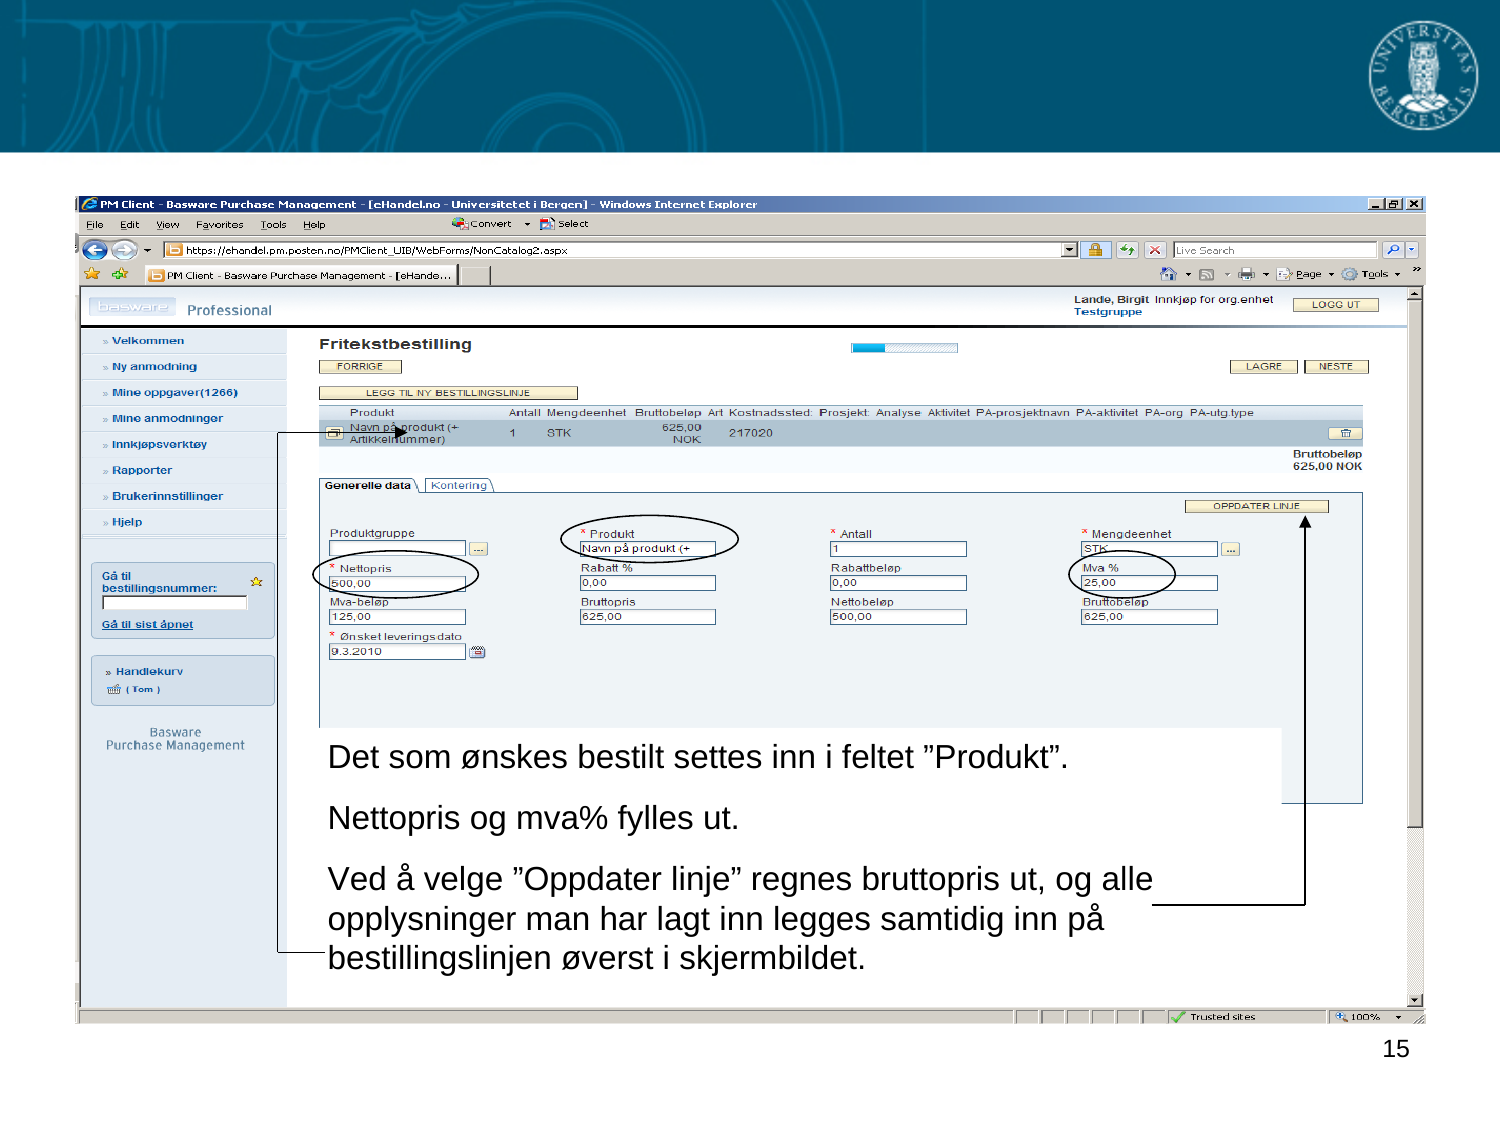

Det som ønskes bestilt settes inn i feltet ”Produkt”.
Nettopris og mva% fylles ut.
Ved å velge ”Oppdater linje” regnes bruttopris ut, og alle opplysninger man har lagt inn legges samtidig inn på bestillingslinjen øverst i skjermbildet.